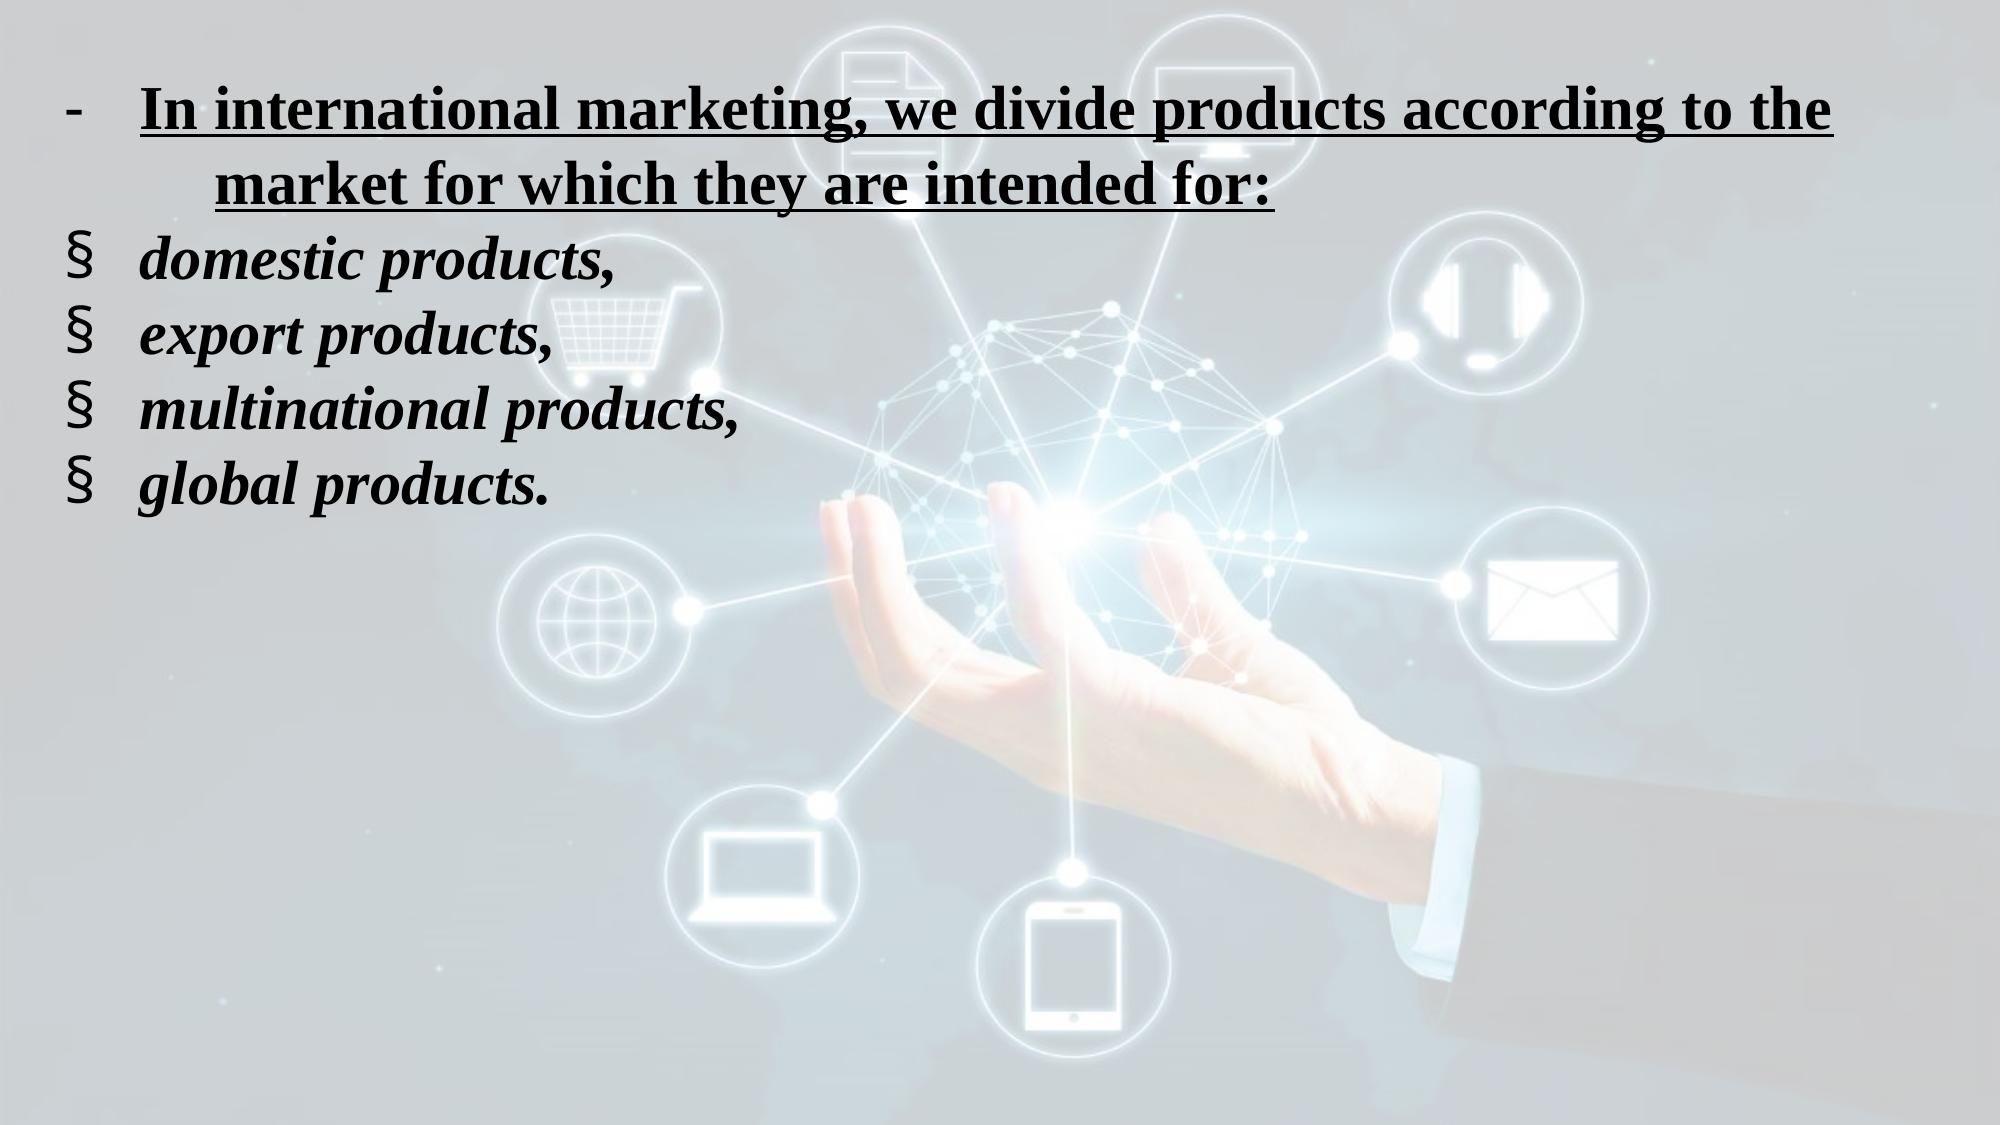

In international marketing, we divide products according to the market for which they are intended for:
domestic products,
export products,
multinational products,
global products.